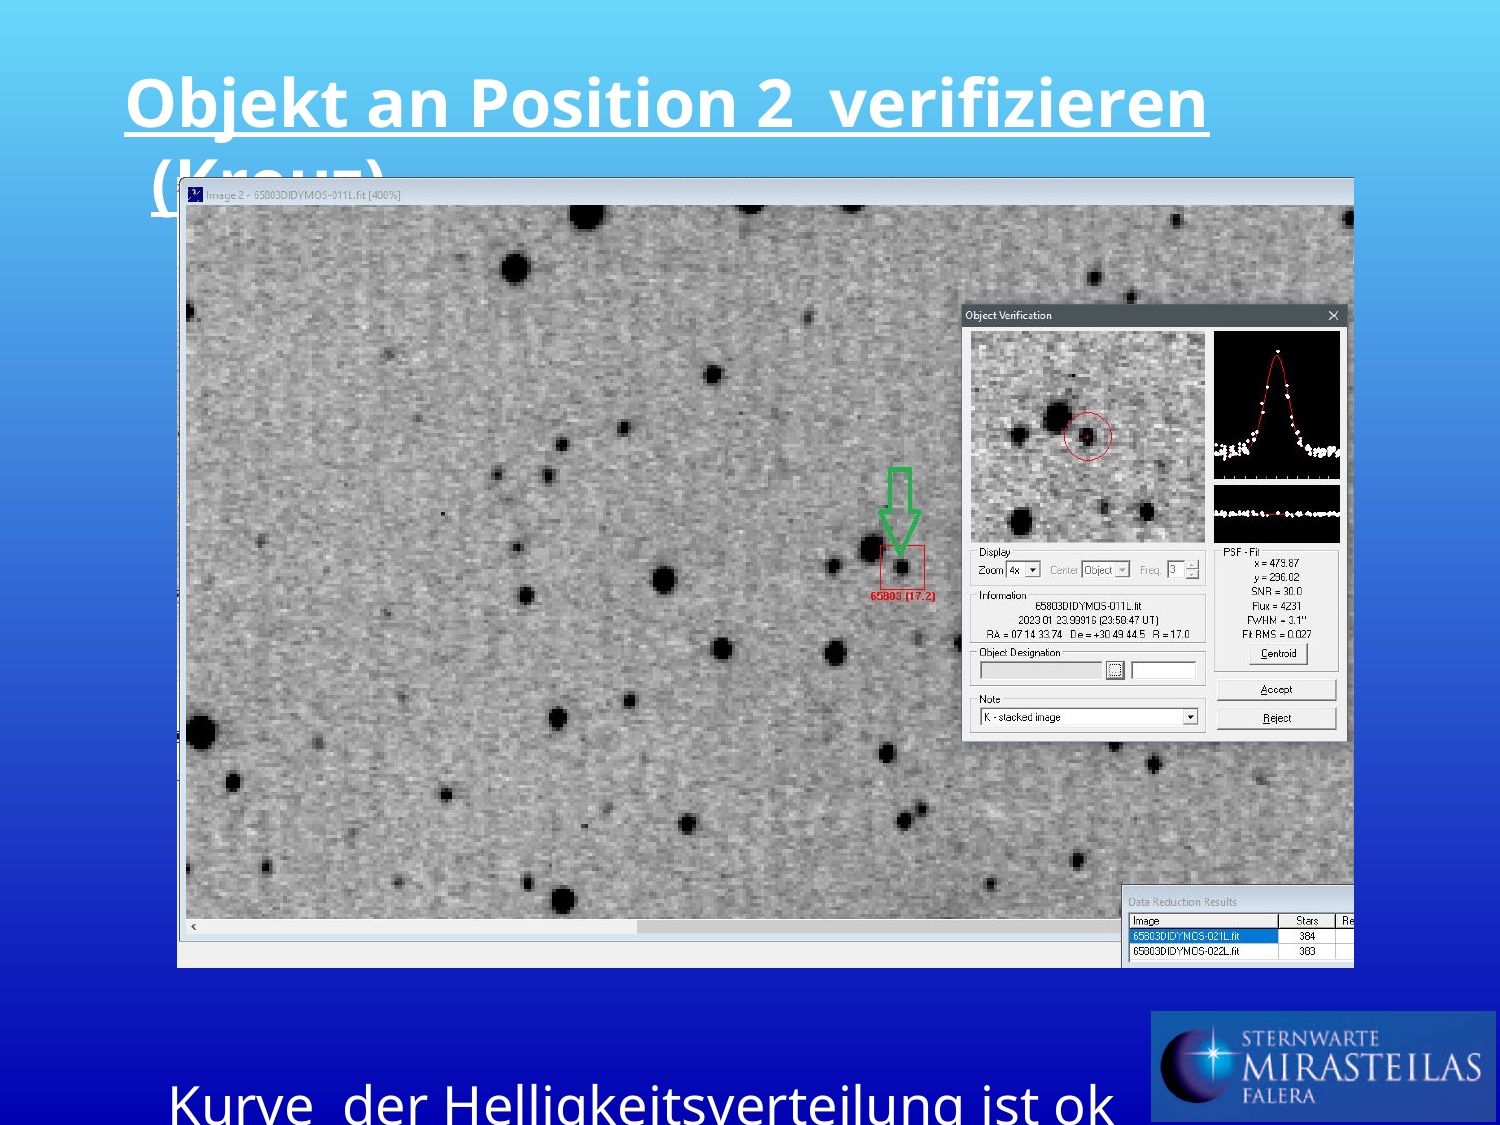

Objekt an Position 2 verifizieren (Kreuz)
 Kurve der Helligkeitsverteilung ist ok